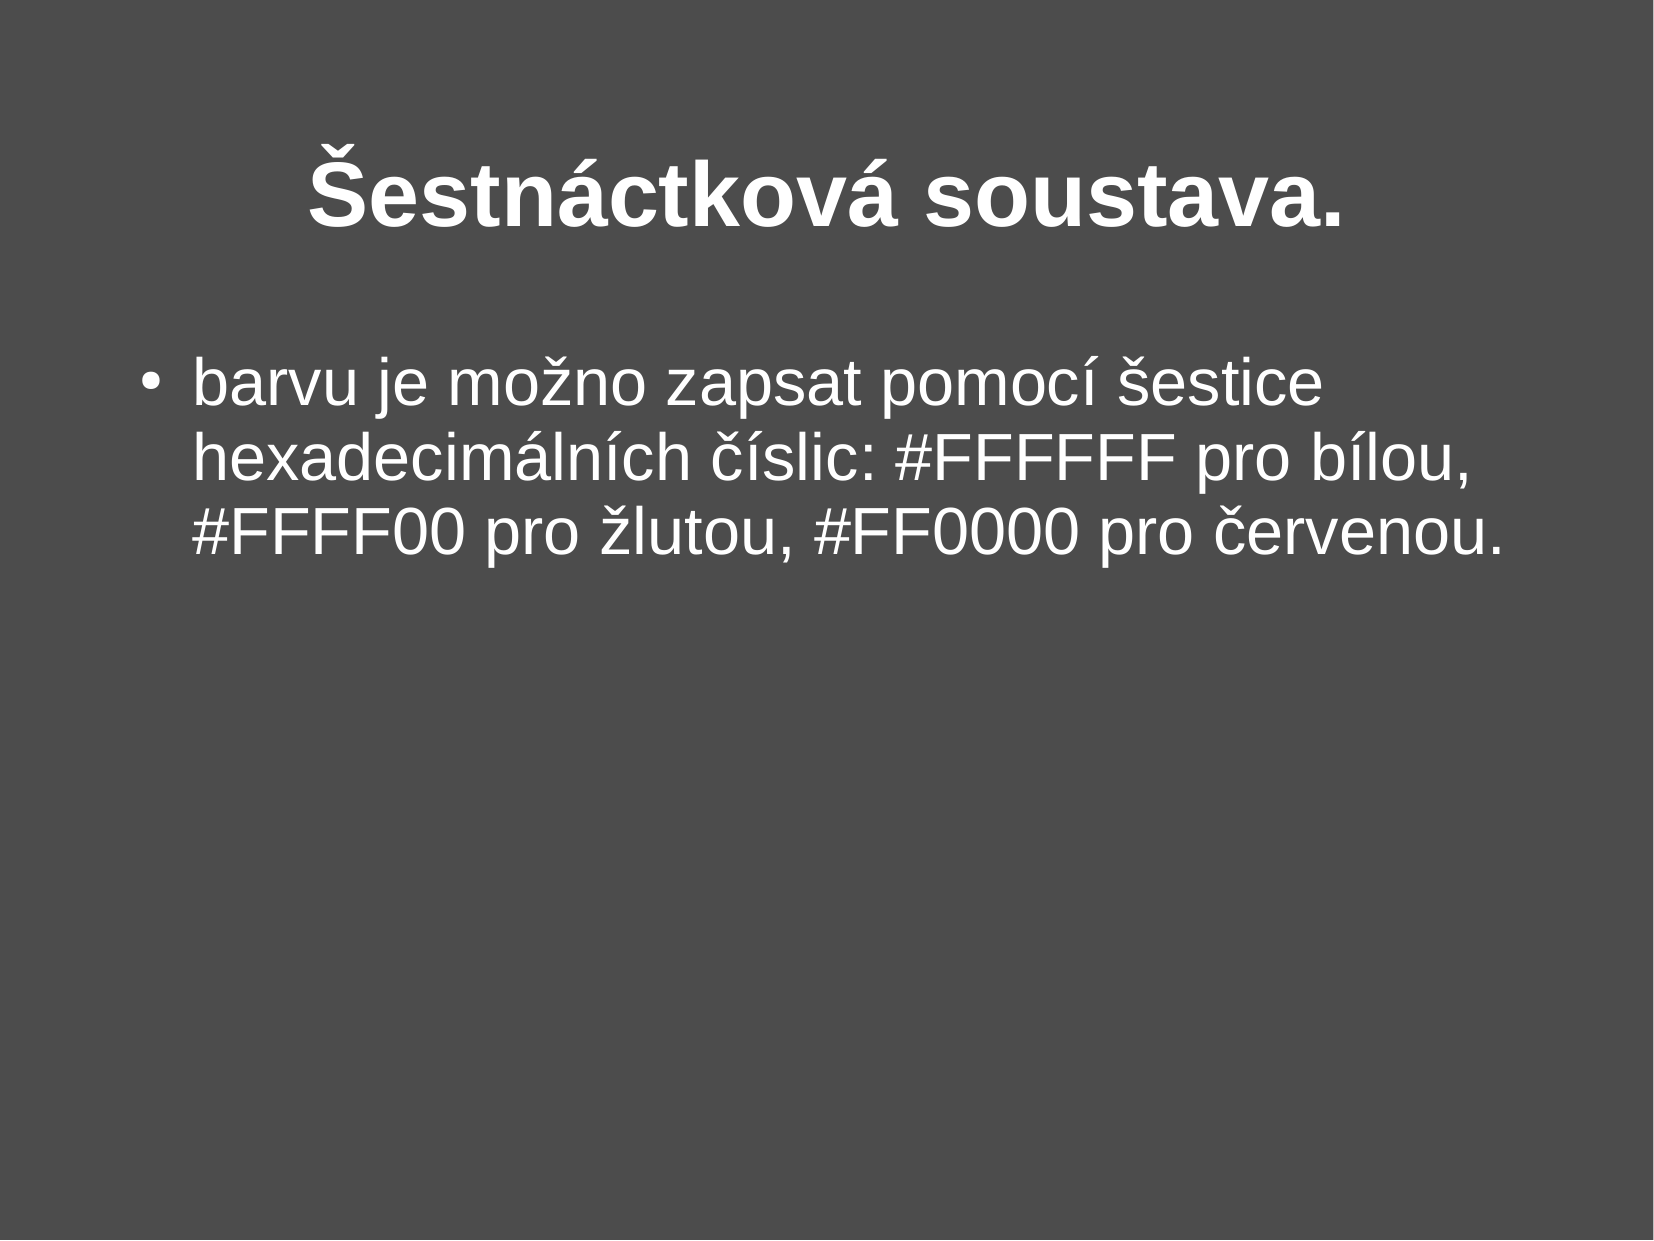

# Šestnáctková soustava.
barvu je možno zapsat pomocí šestice hexadecimálních číslic: #FFFFFF pro bílou, #FFFF00 pro žlutou, #FF0000 pro červenou.